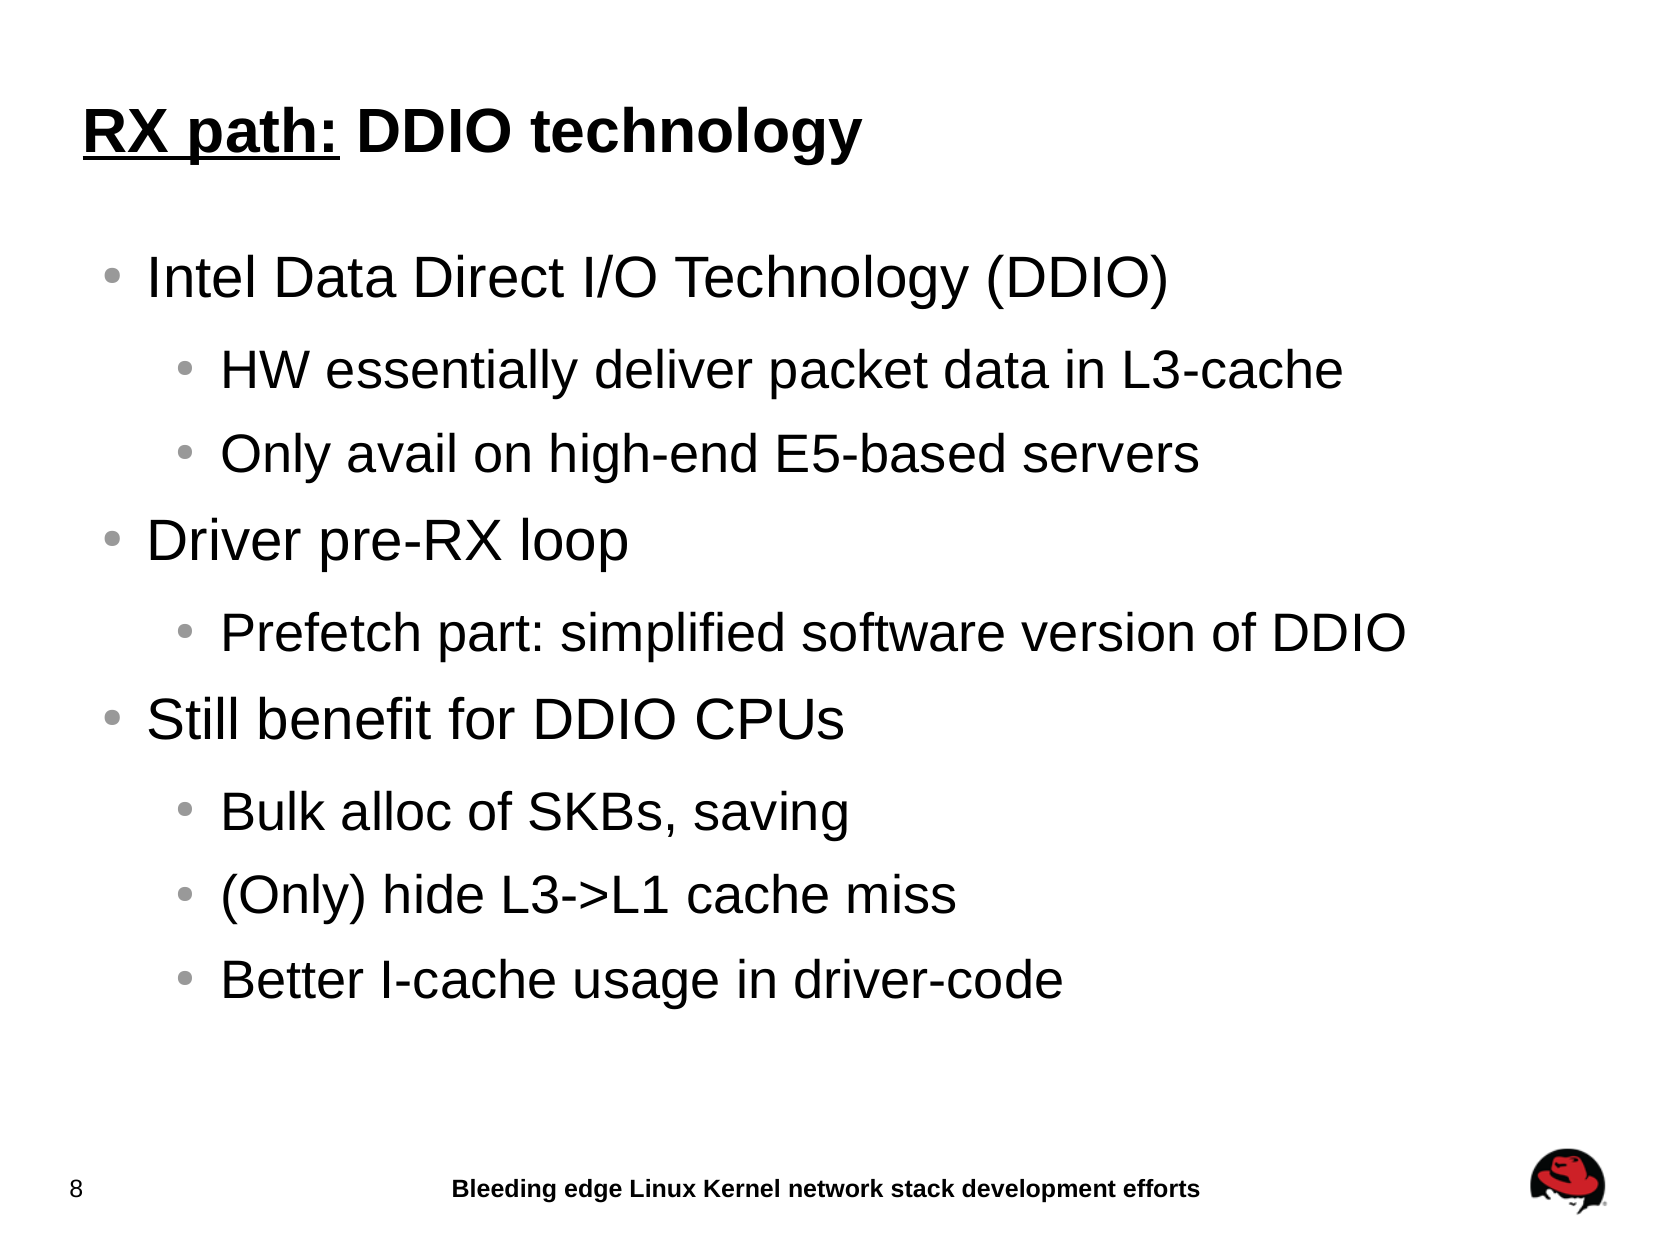

# RX path: DDIO technology
Intel Data Direct I/O Technology (DDIO)
HW essentially deliver packet data in L3-cache
Only avail on high-end E5-based servers
Driver pre-RX loop
Prefetch part: simplified software version of DDIO
Still benefit for DDIO CPUs
Bulk alloc of SKBs, saving
(Only) hide L3->L1 cache miss
Better I-cache usage in driver-code